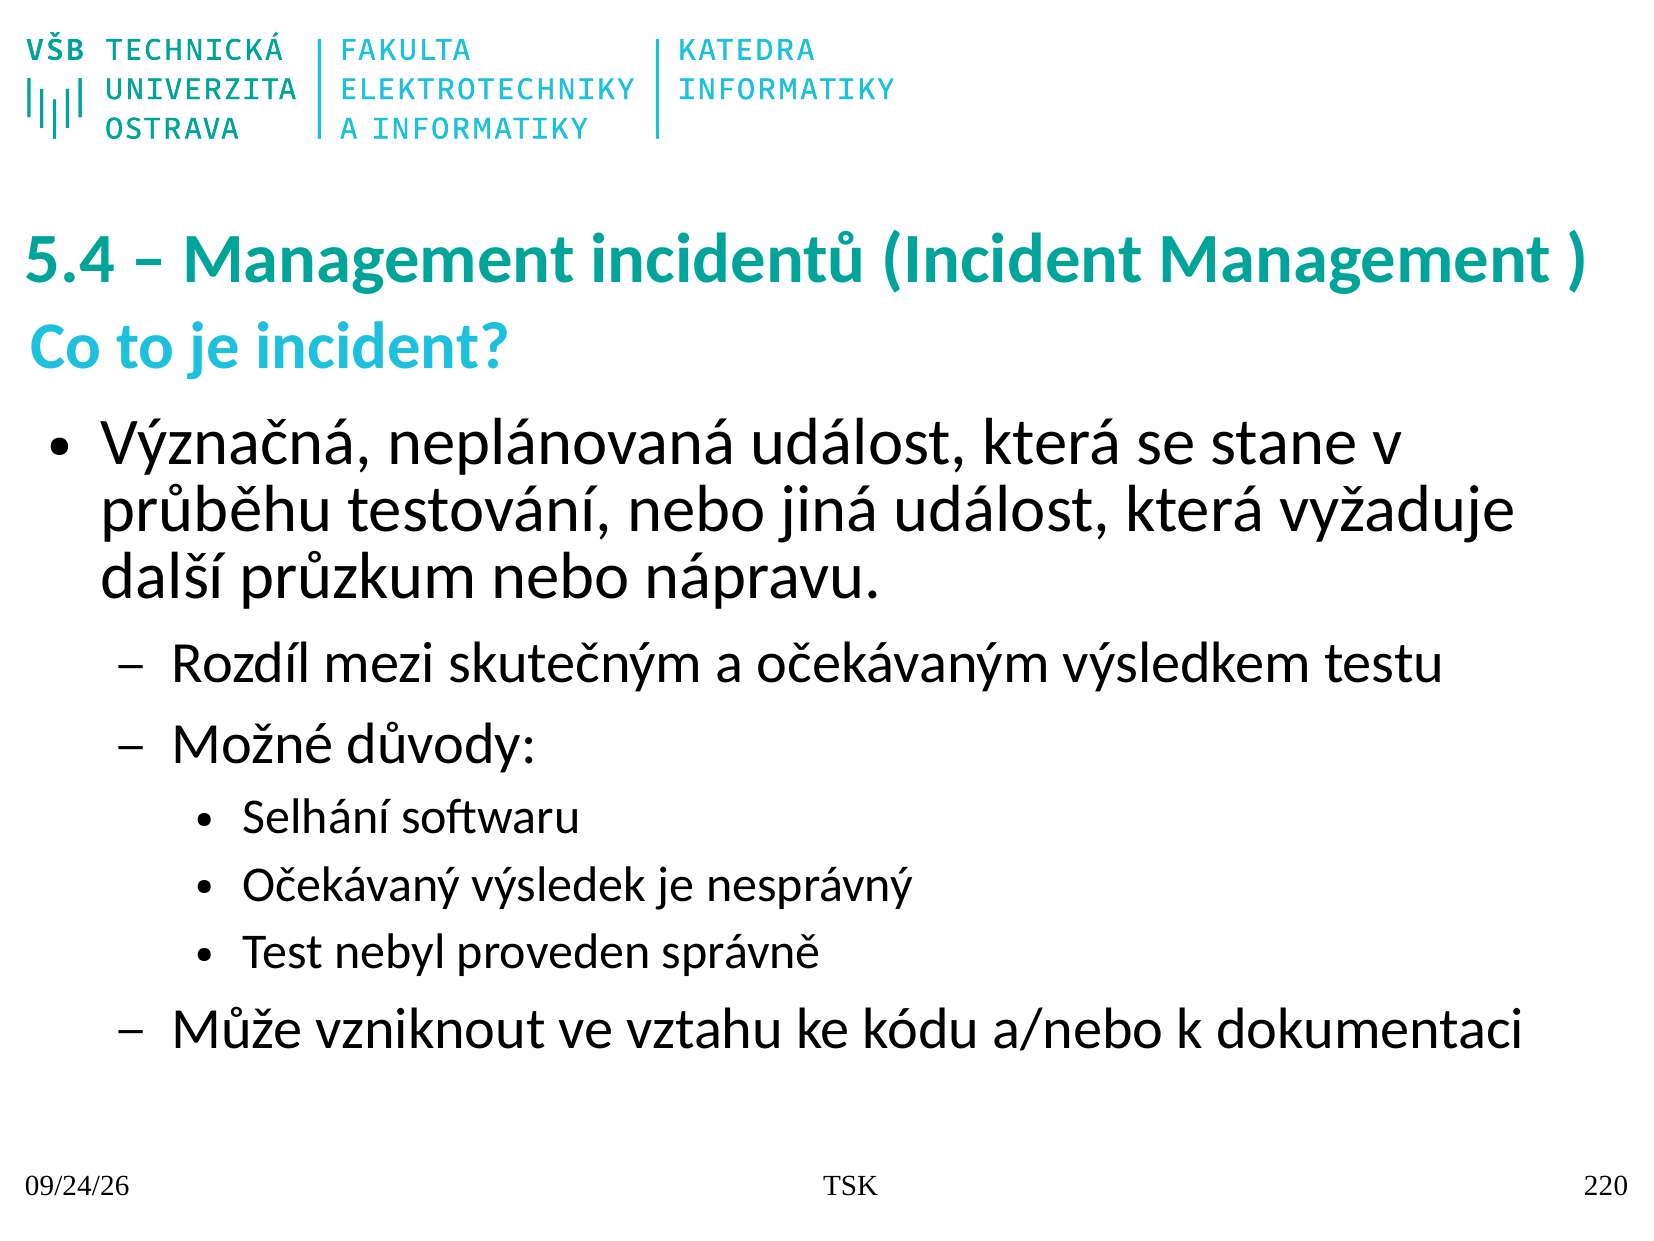

# 5.4 – Management incidentů (Incident Management )
Co to je incident?
Význačná, neplánovaná událost, která se stane v průběhu testování, nebo jiná událost, která vyžaduje další průzkum nebo nápravu.
Rozdíl mezi skutečným a očekávaným výsledkem testu
Možné důvody:
Selhání softwaru
Očekávaný výsledek je nesprávný
Test nebyl proveden správně
Může vzniknout ve vztahu ke kódu a/nebo k dokumentaci
TSK
220